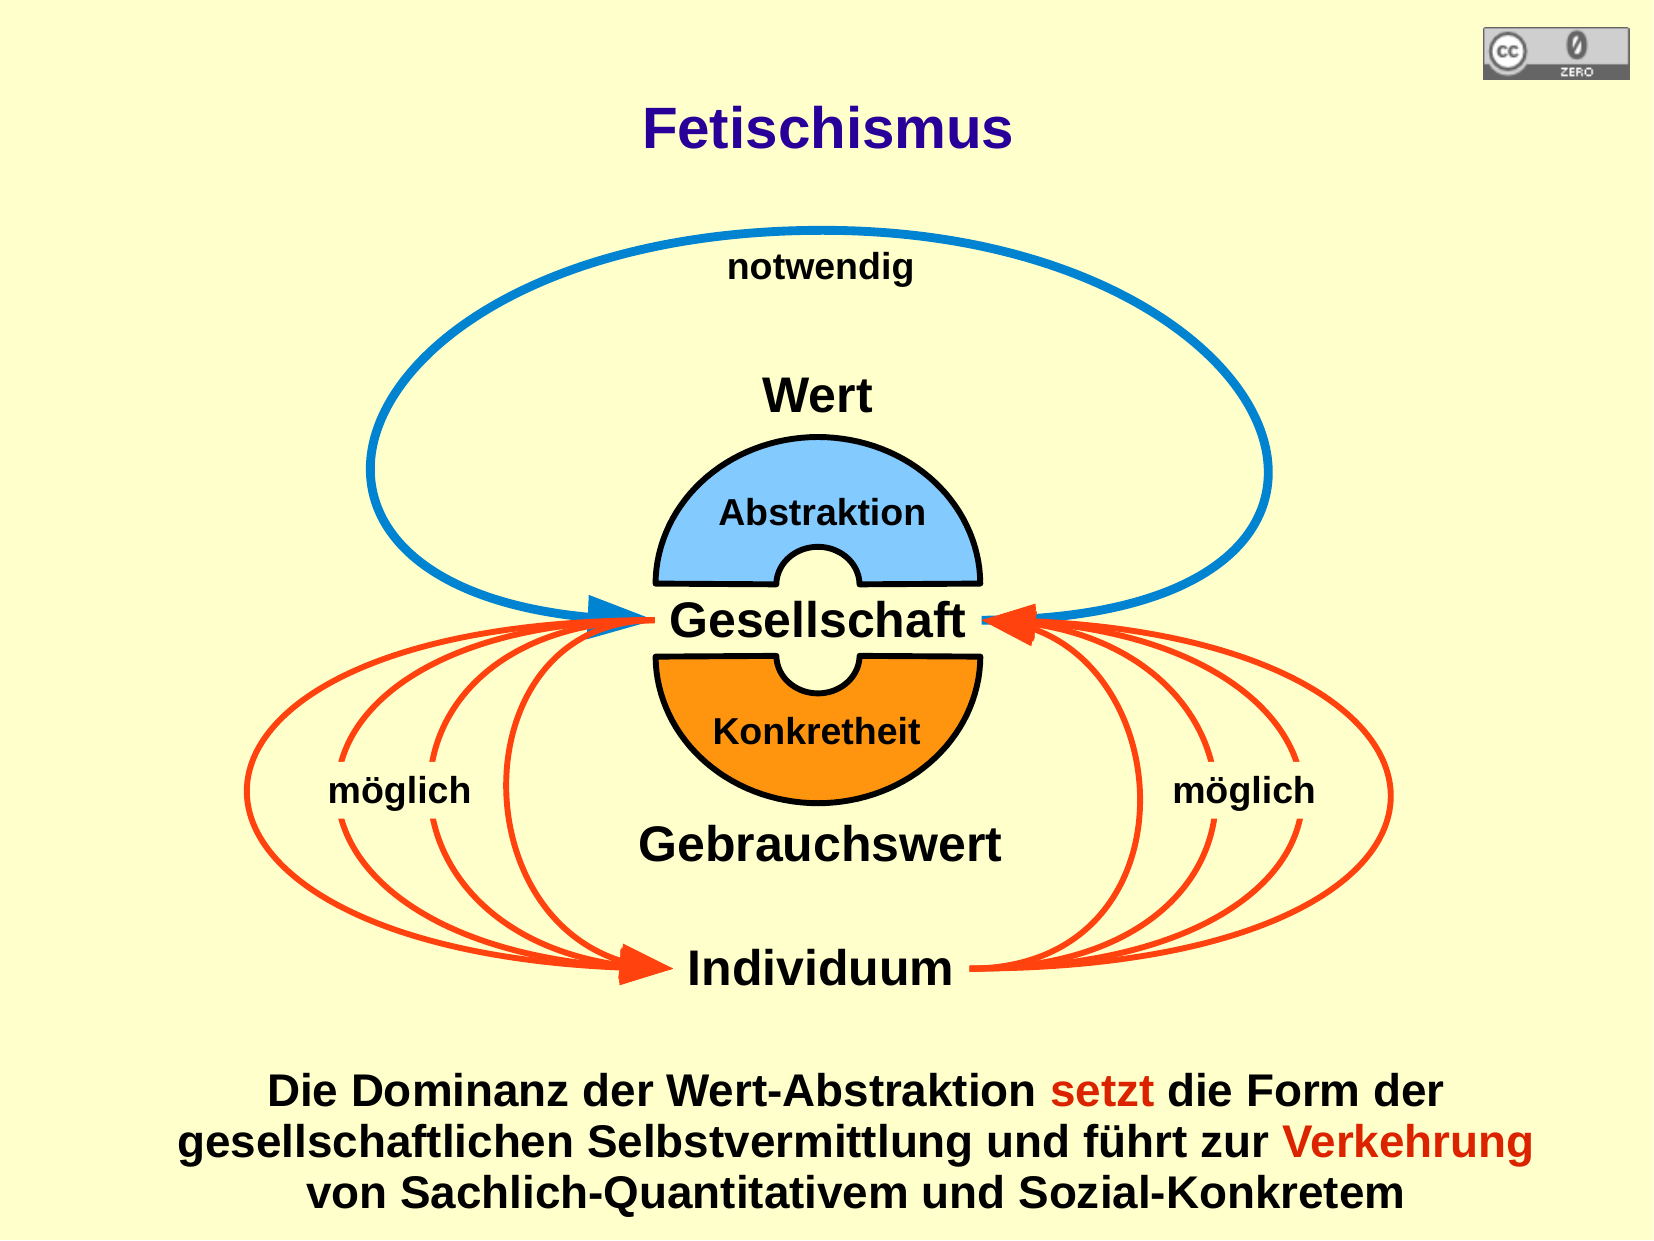

# Fetischismus
notwendig
Wert
Abstraktion
Gesellschaft
Konkretheit
möglich
möglich
Gebrauchswert
Individuum
Die Dominanz der Wert-Abstraktion setzt die Form der
gesellschaftlichen Selbstvermittlung und führt zur Verkehrung
von Sachlich-Quantitativem und Sozial-Konkretem